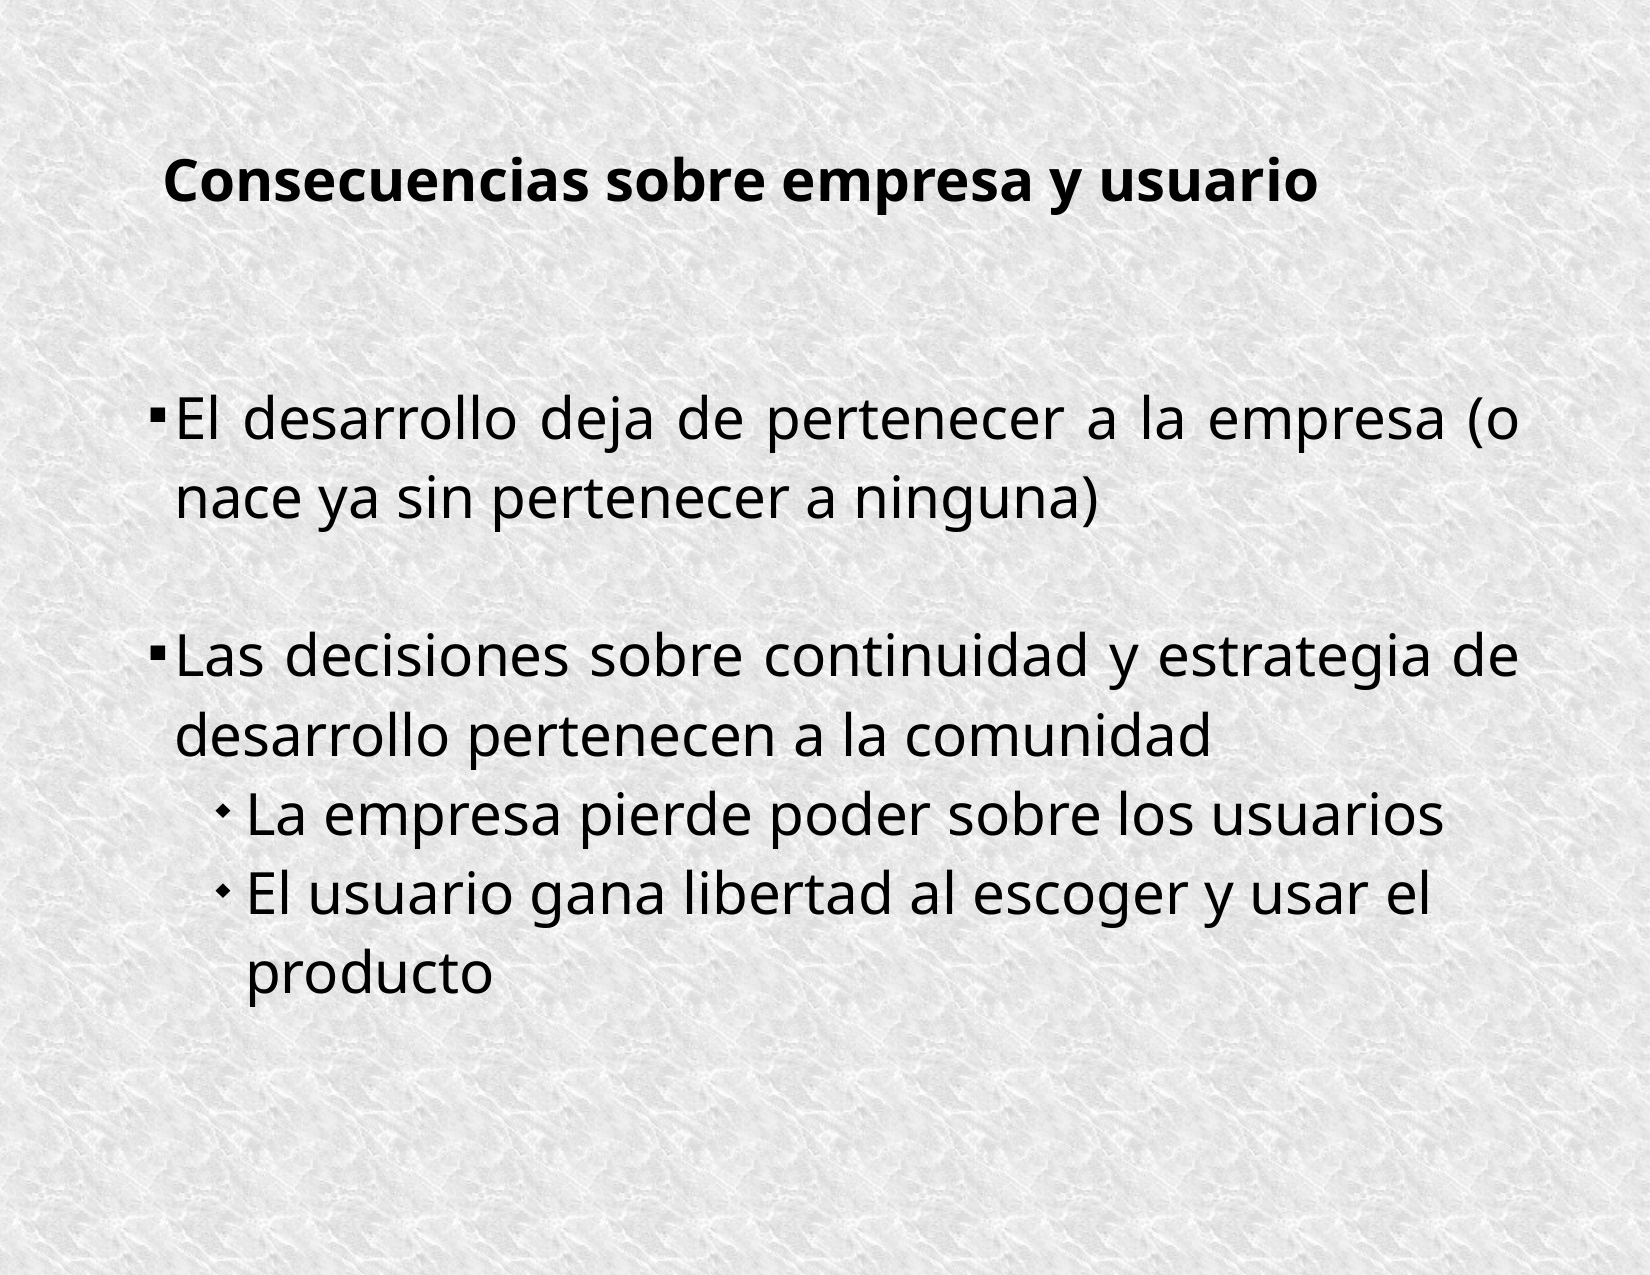

Consecuencias sobre empresa y usuario
El desarrollo deja de pertenecer a la empresa (o nace ya sin pertenecer a ninguna)
Las decisiones sobre continuidad y estrategia de desarrollo pertenecen a la comunidad
La empresa pierde poder sobre los usuarios
El usuario gana libertad al escoger y usar el producto